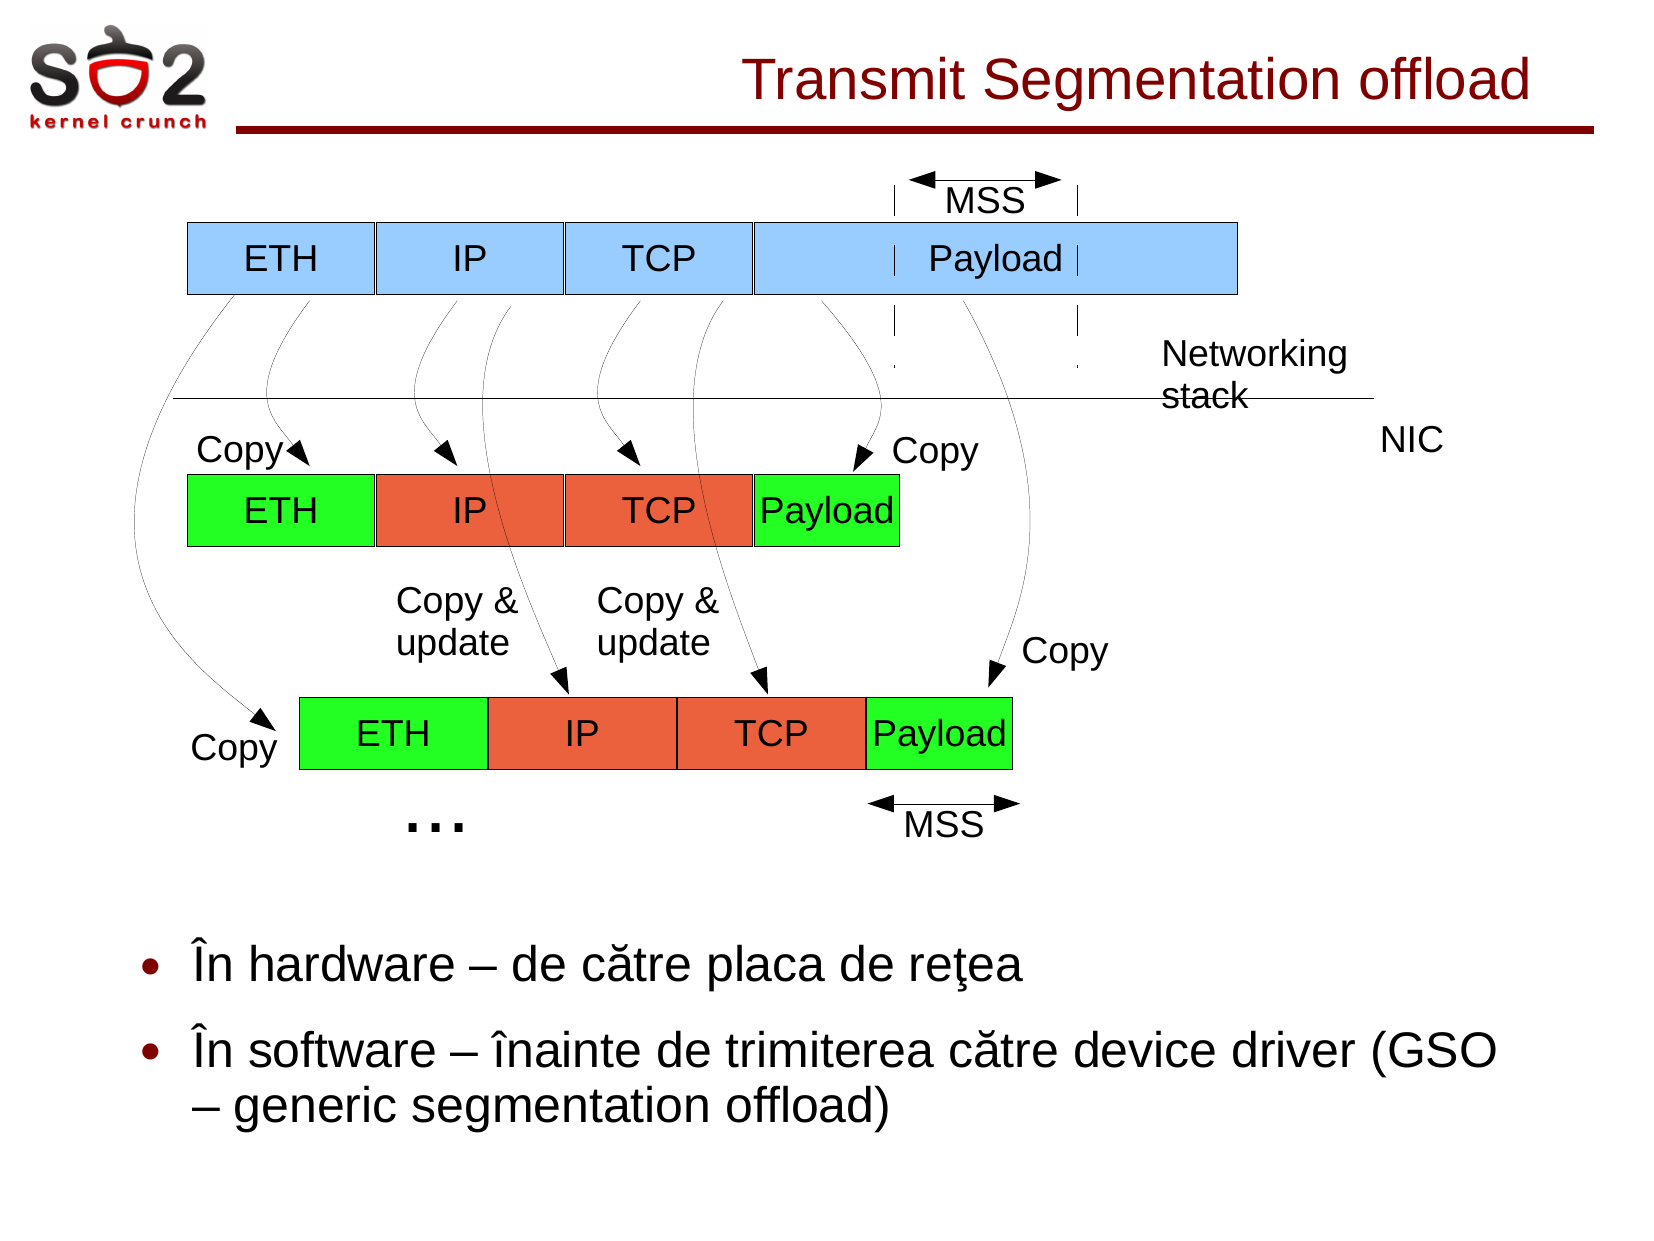

# Transmit Segmentation offload
MSS
ETH
IP
TCP
Payload
Networking stack
NIC
Copy
Copy
ETH
IP
TCP
Payload
Copy &
update
Copy &
update
Copy
ETH
IP
TCP
Payload
Copy
...
MSS
În hardware – de către placa de reţea
În software – înainte de trimiterea către device driver (GSO – generic segmentation offload)